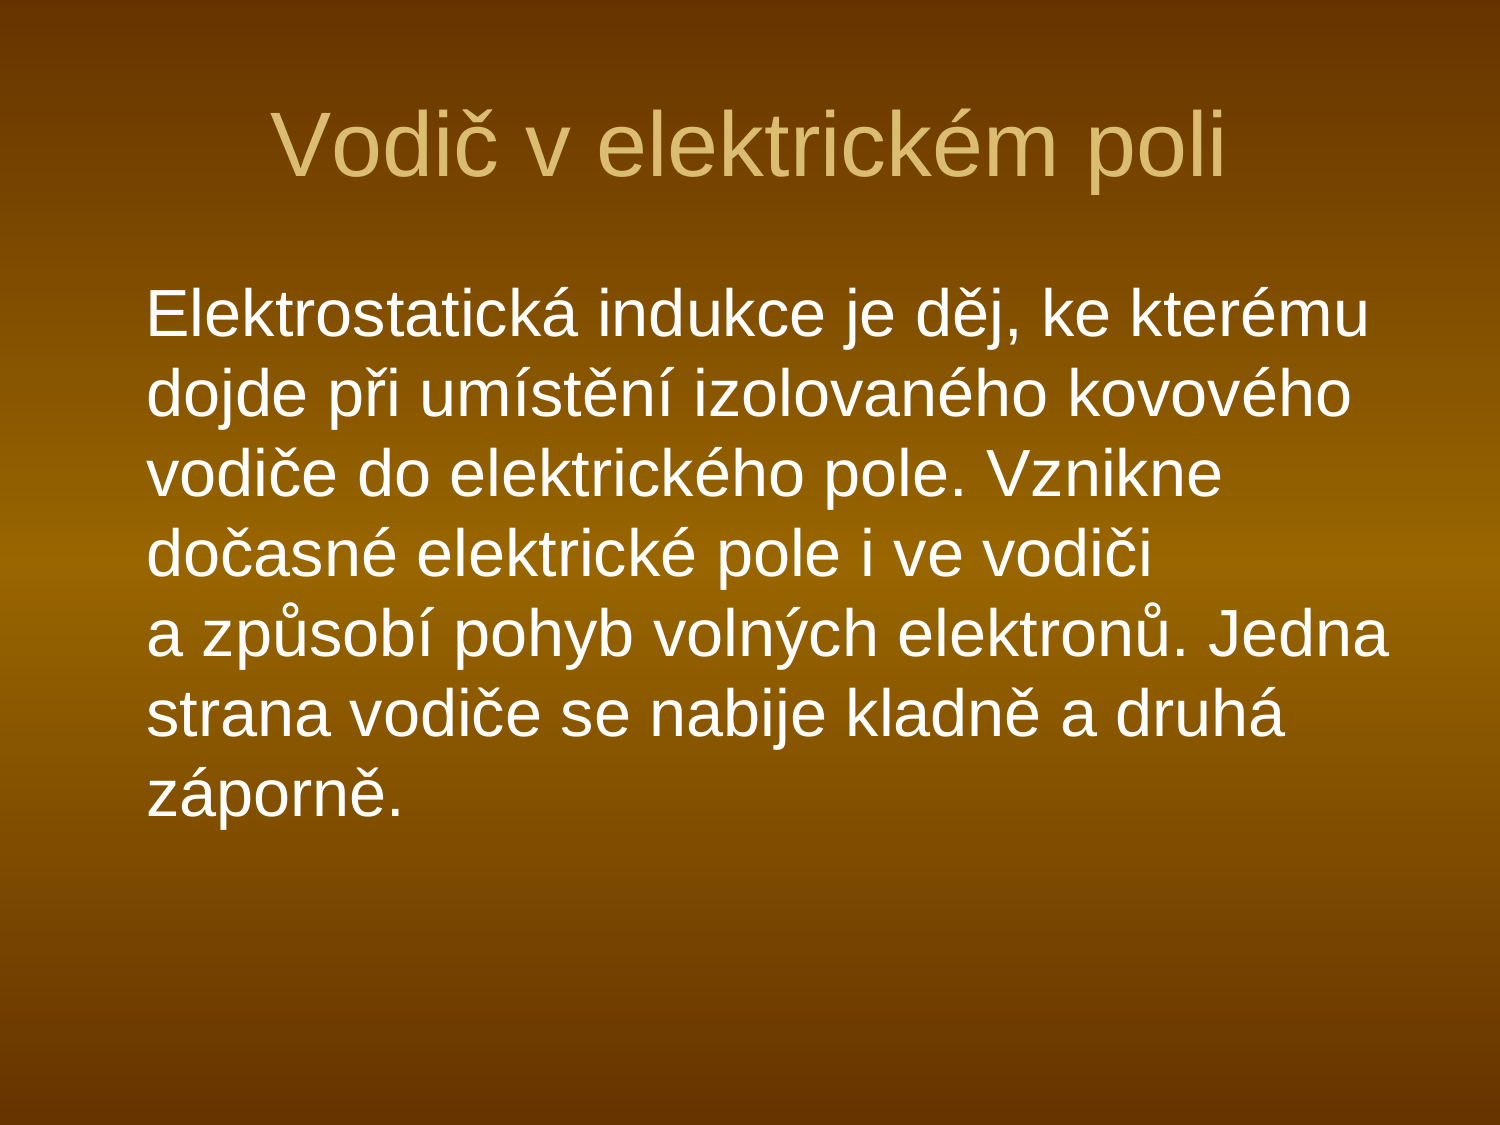

# Vodič v elektrickém poli
 Elektrostatická indukce je děj, ke kterému dojde při umístění izolovaného kovového vodiče do elektrického pole. Vznikne dočasné elektrické pole i ve vodiči
a způsobí pohyb volných elektronů. Jedna strana vodiče se nabije kladně a druhá záporně.